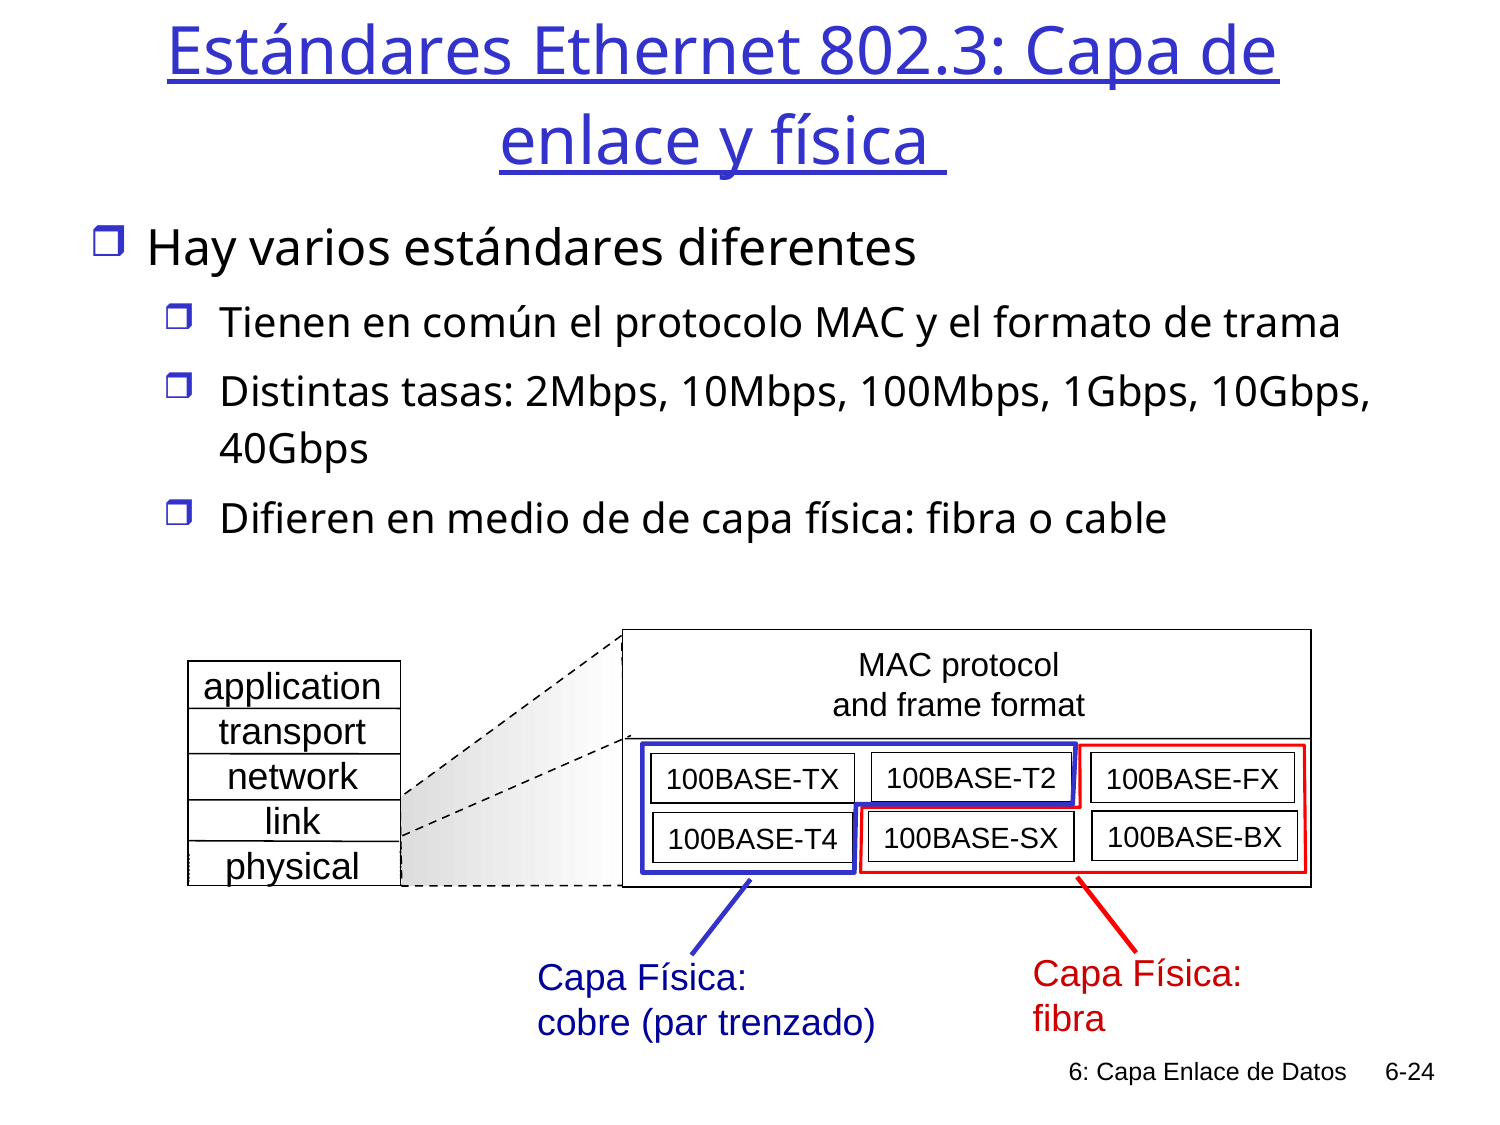

# Estándares Ethernet 802.3: Capa de enlace y física
Hay varios estándares diferentes
Tienen en común el protocolo MAC y el formato de trama
Distintas tasas: 2Mbps, 10Mbps, 100Mbps, 1Gbps, 10Gbps, 40Gbps
Difieren en medio de de capa física: fibra o cable
MAC protocol
and frame format
application
transport
network
link
physical
Capa Física:
cobre (par trenzado)
Capa Física:
fibra
100BASE-T2
100BASE-FX
100BASE-TX
100BASE-BX
100BASE-SX
100BASE-T4
24